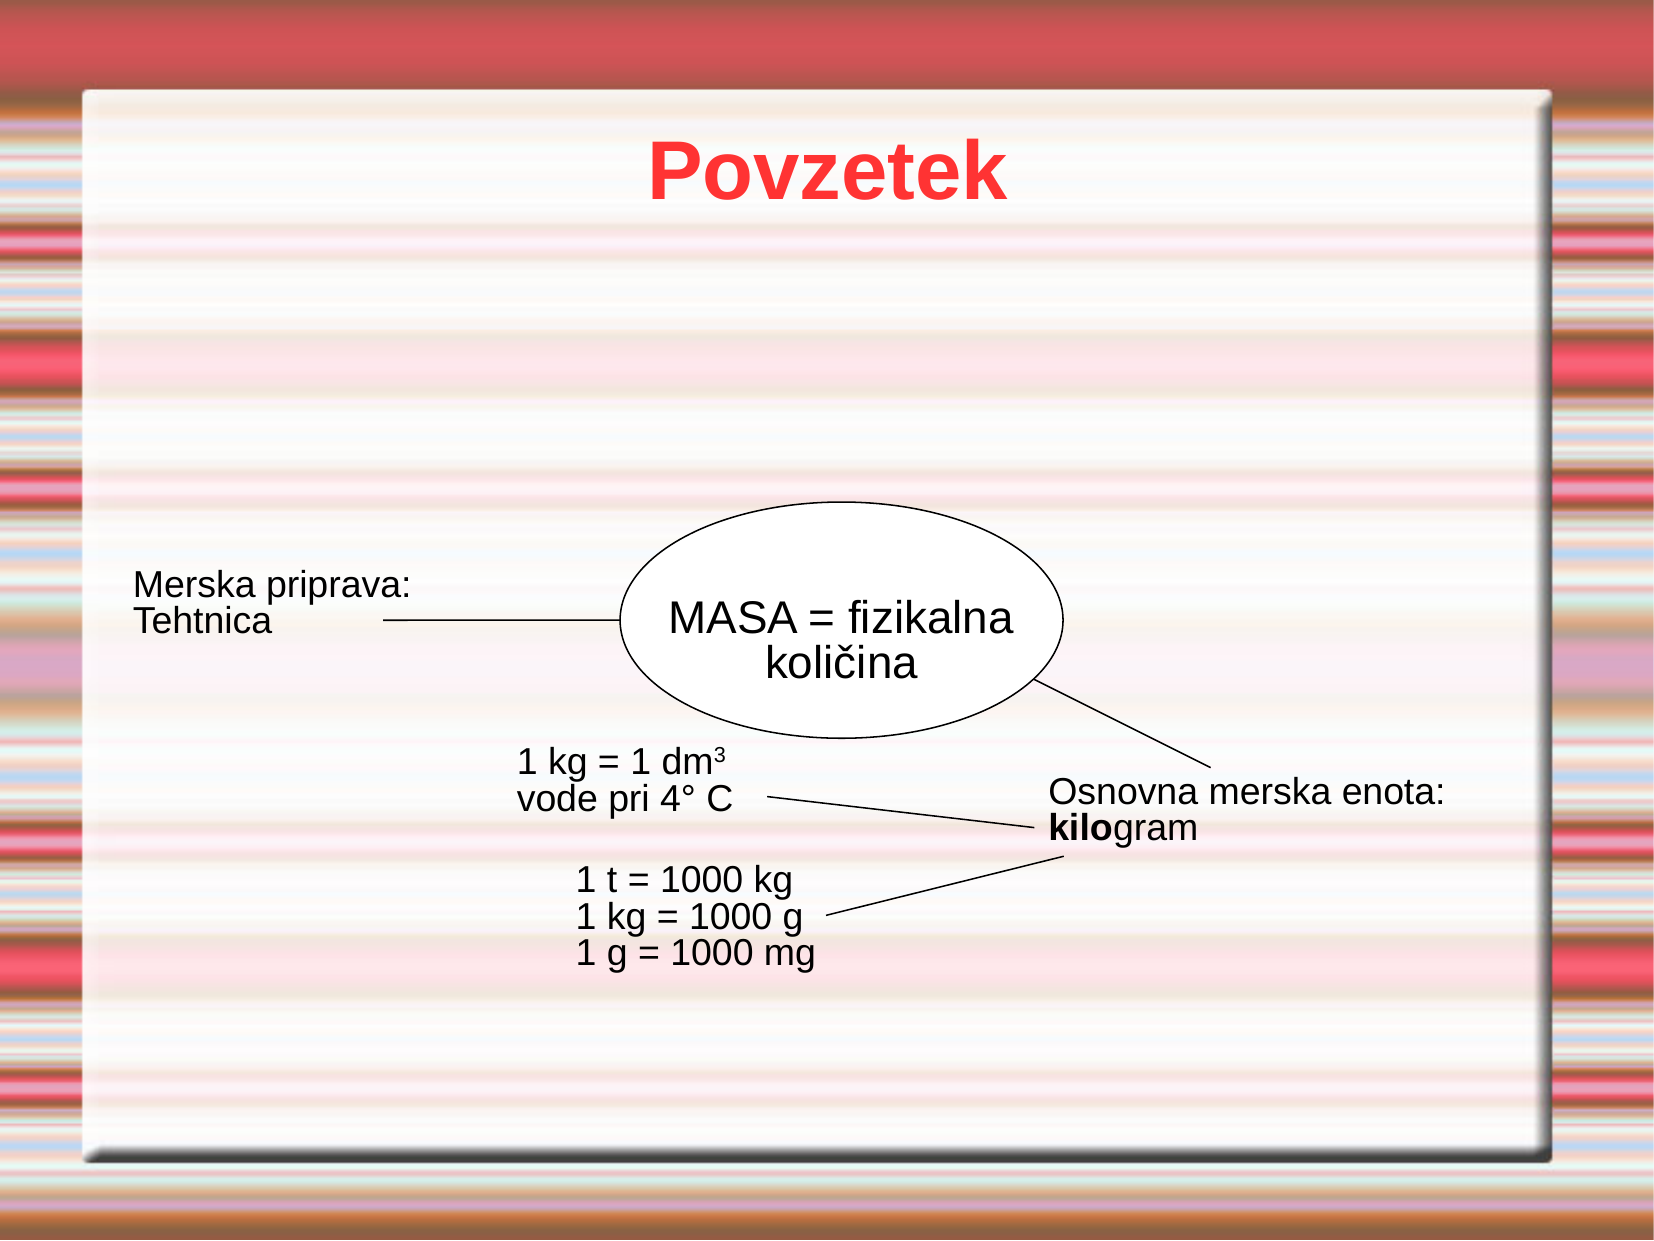

# Povzetek
Merska priprava:
Tehtnica
MASA = fizikalna količina
1 kg = 1 dm3 vode pri 4° C
Osnovna merska enota:
kilogram
1 t = 1000 kg
1 kg = 1000 g
1 g = 1000 mg